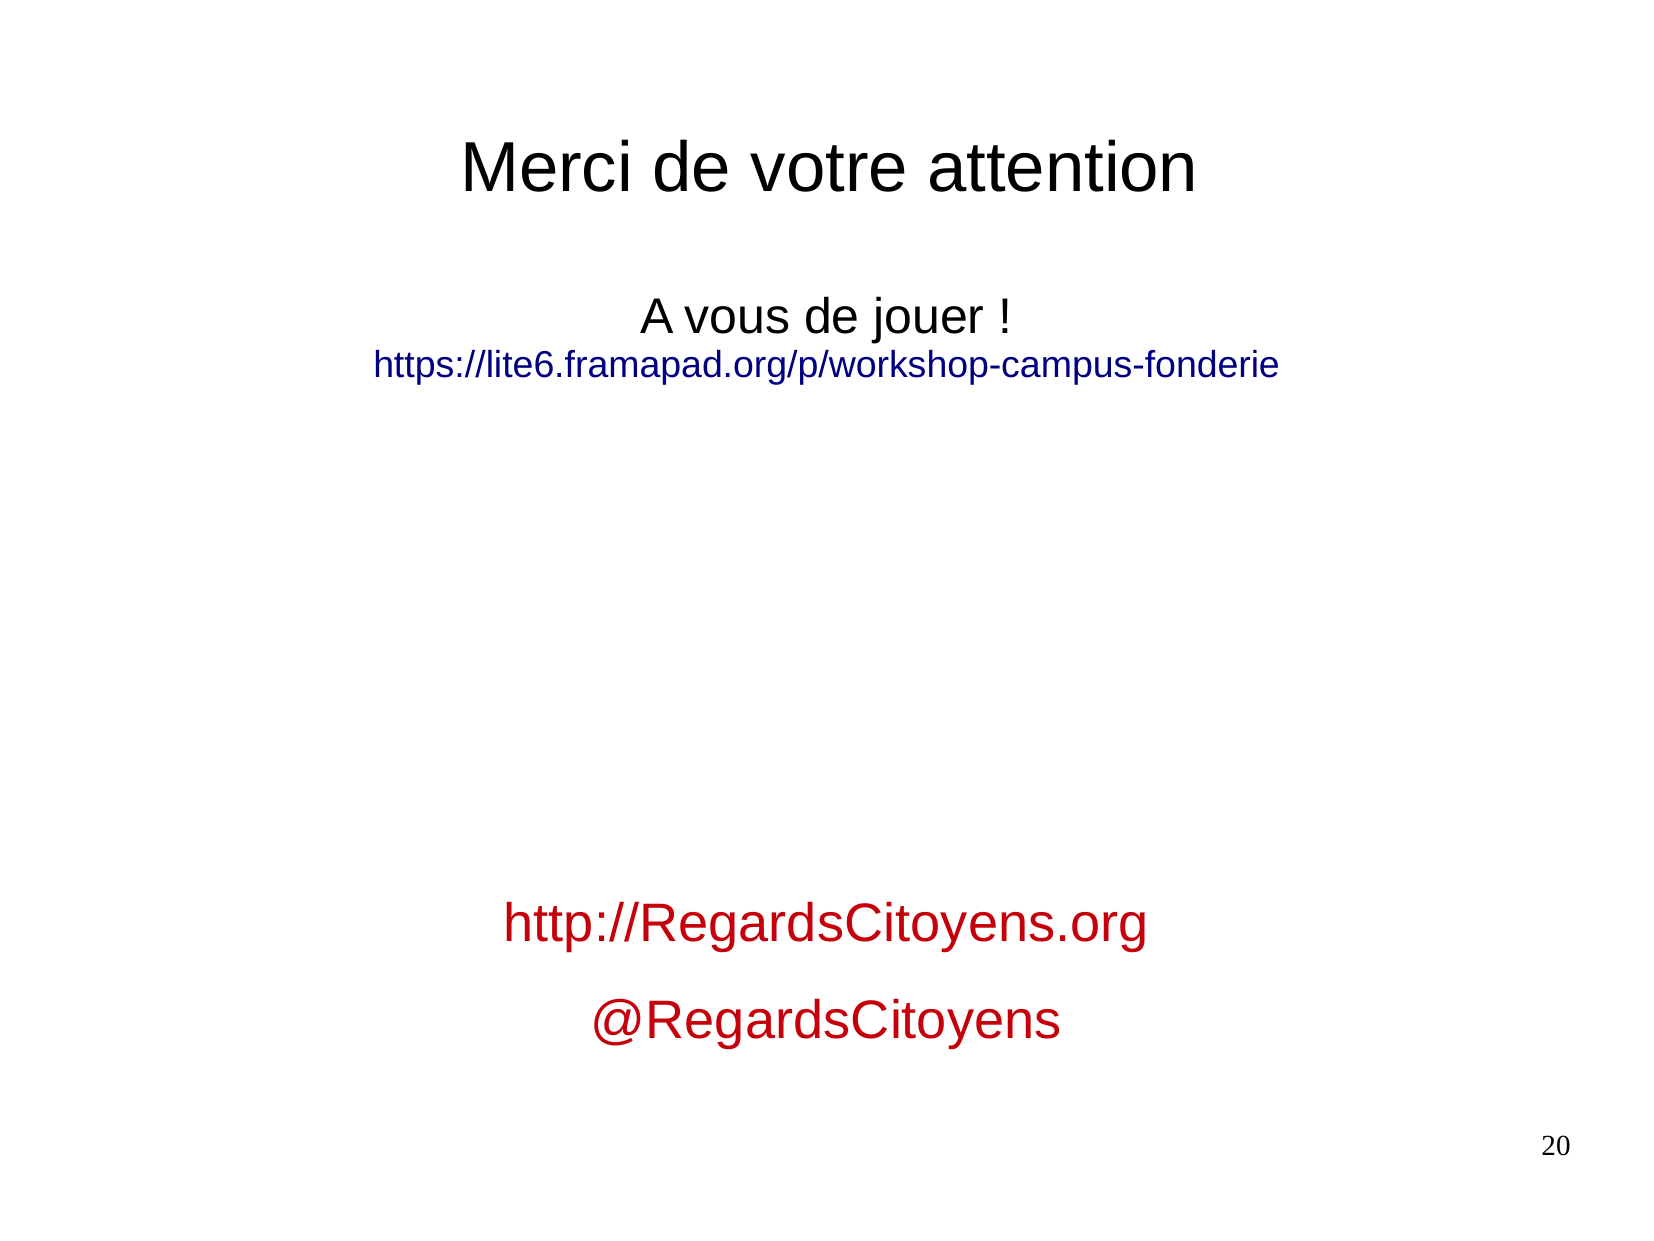

Merci de votre attention
A vous de jouer !
https://lite6.framapad.org/p/workshop-campus-fonderie
# http://RegardsCitoyens.org
@RegardsCitoyens
20